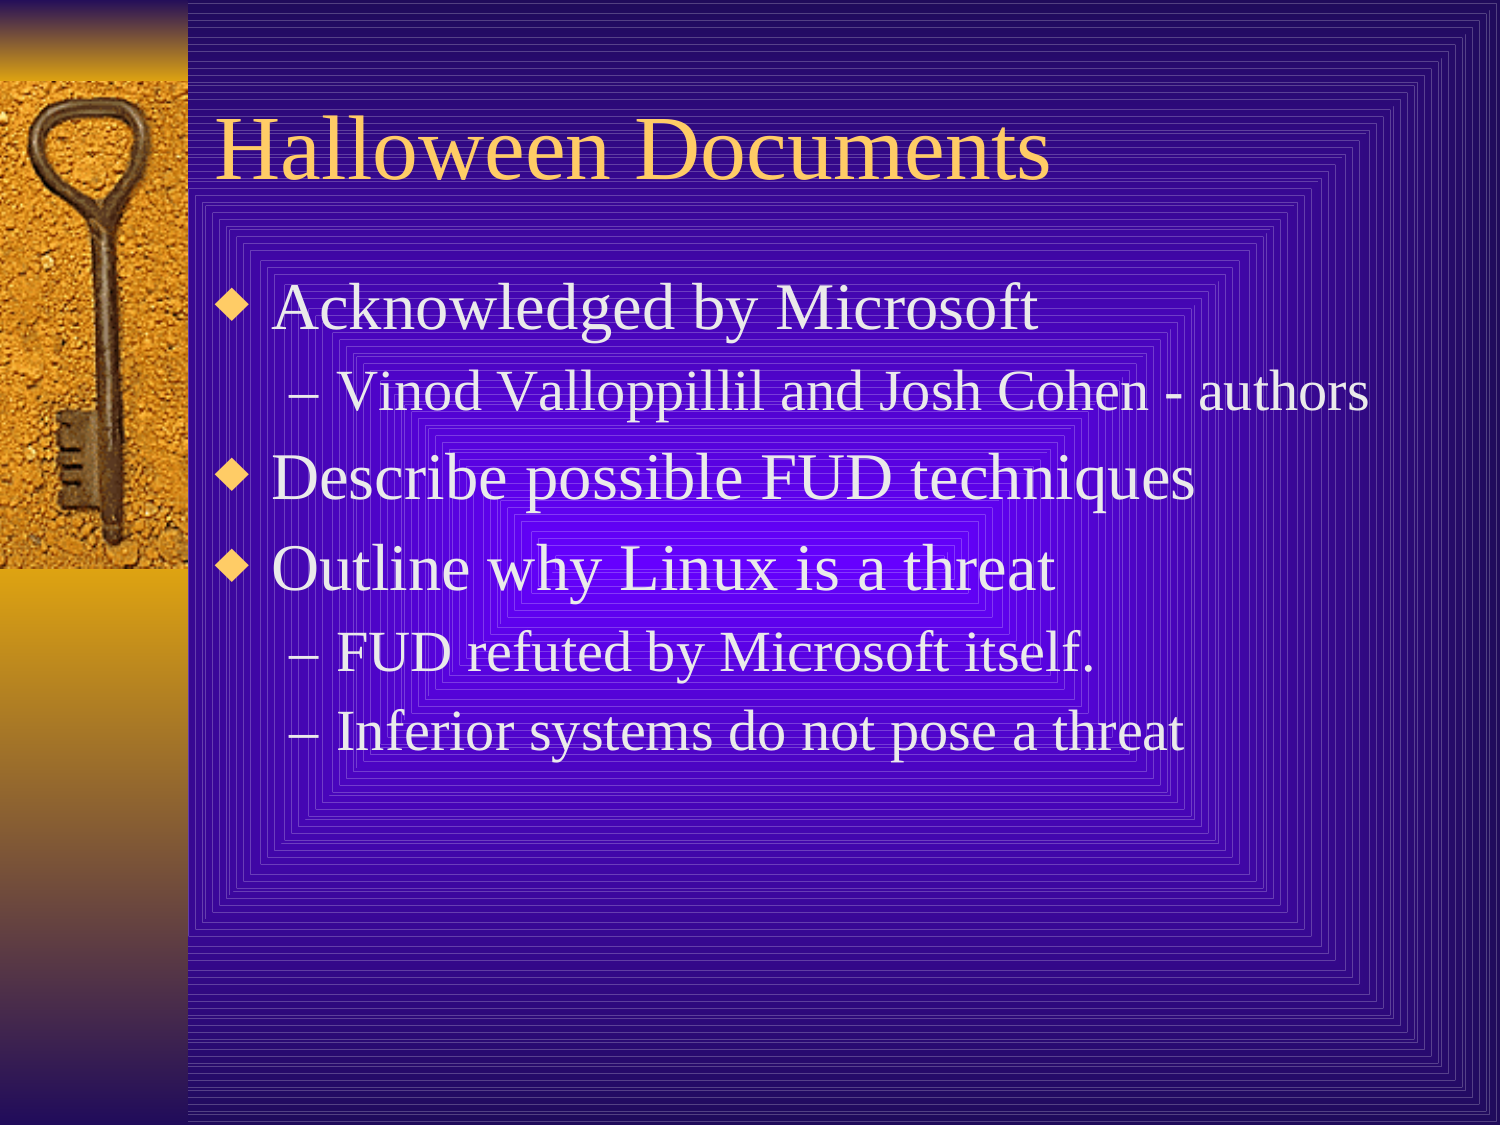

# Halloween Documents
Acknowledged by Microsoft
Vinod Valloppillil and Josh Cohen - authors
Describe possible FUD techniques
Outline why Linux is a threat
FUD refuted by Microsoft itself.
Inferior systems do not pose a threat